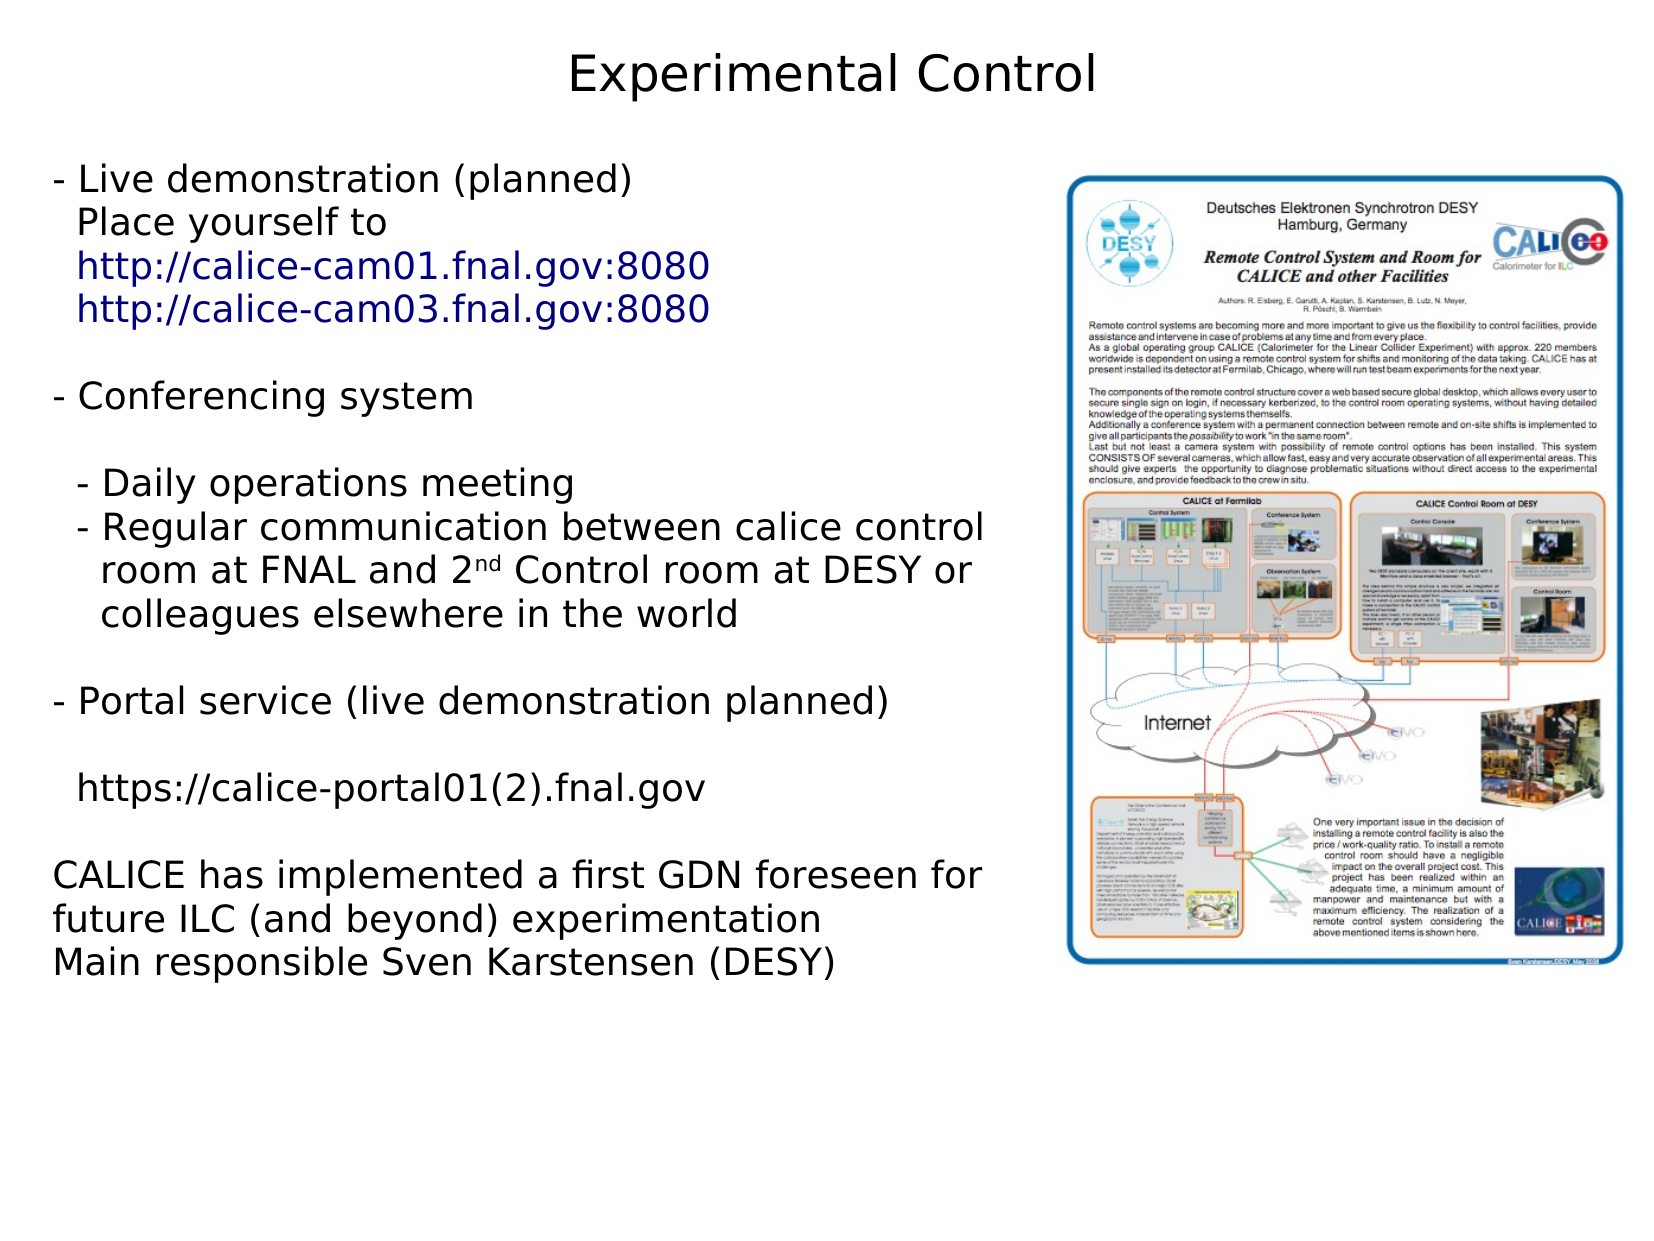

Experimental Control
- Live demonstration (planned)
 Place yourself to
 http://calice-cam01.fnal.gov:8080
 http://calice-cam03.fnal.gov:8080
- Conferencing system
 - Daily operations meeting
 - Regular communication between calice control
 room at FNAL and 2nd Control room at DESY or
 colleagues elsewhere in the world
- Portal service (live demonstration planned)
 https://calice-portal01(2).fnal.gov
CALICE has implemented a first GDN foreseen for
future ILC (and beyond) experimentation
Main responsible Sven Karstensen (DESY)